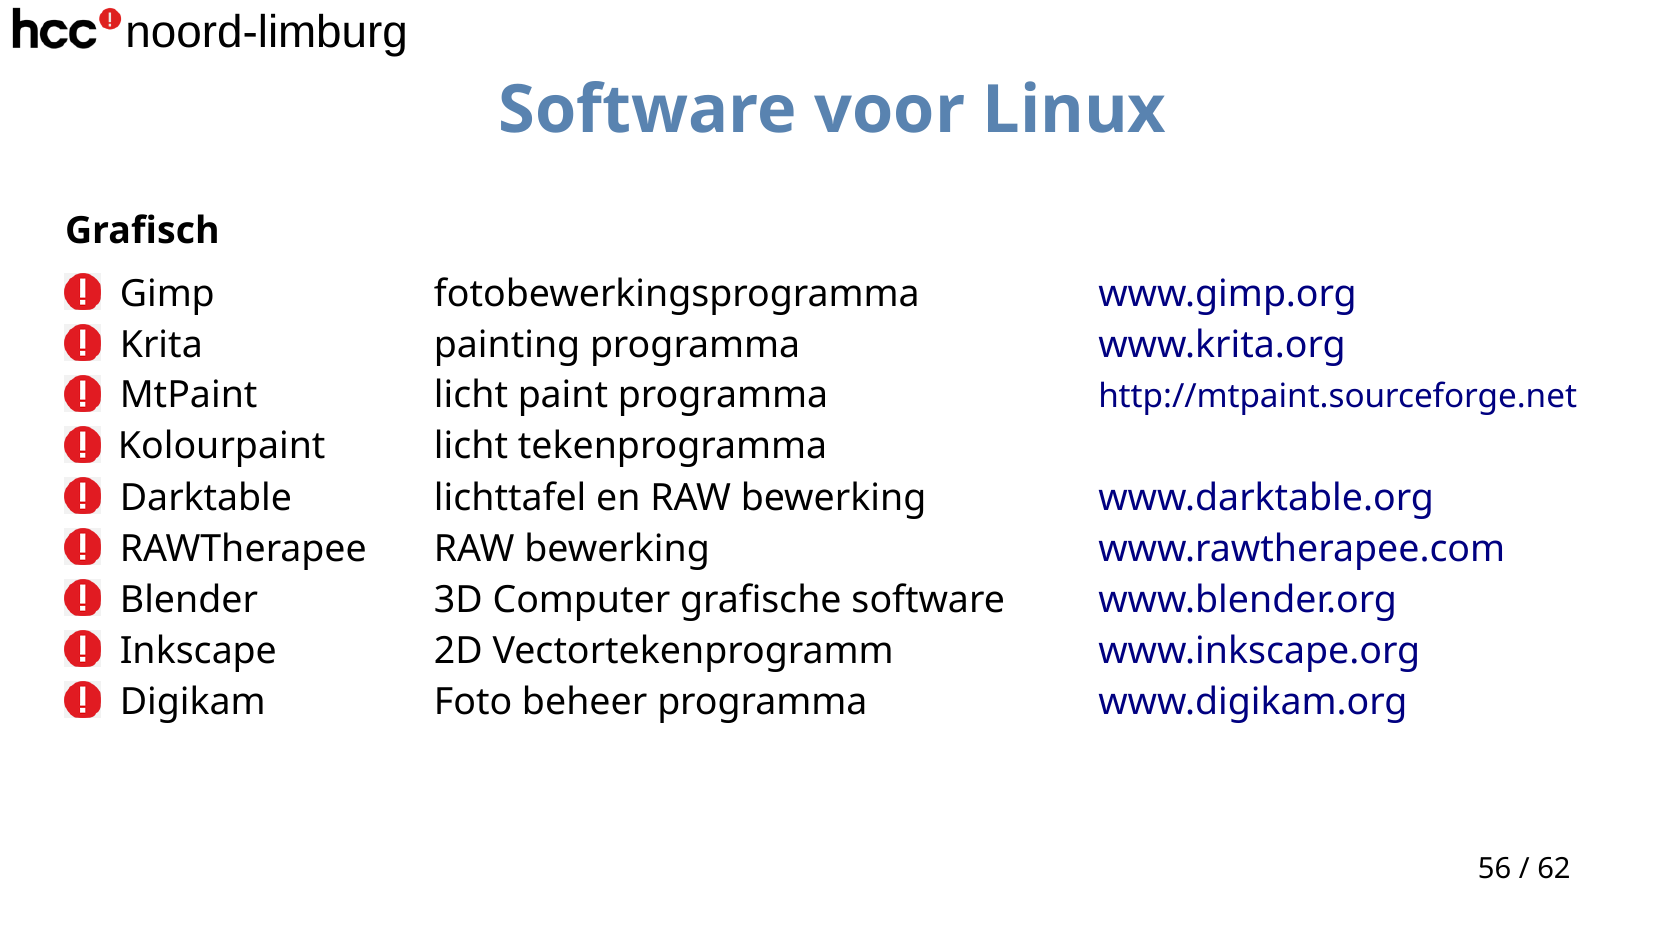

Software voor Linux
# Grafisch
 Gimp			fotobewerkingsprogramma			www.gimp.org
 Krita				painting programma					www.krita.org
 MtPaint			licht paint programma				http://mtpaint.sourceforge.net
 Kolourpaint		licht tekenprogramma
 Darktable		lichttafel en RAW bewerking			www.darktable.org
 RAWTherapee	RAW bewerking						www.rawtherapee.com
 Blender			3D Computer grafische software		www.blender.org
 Inkscape			2D Vectortekenprogramm			www.inkscape.org
 Digikam			Foto beheer programma				www.digikam.org
56